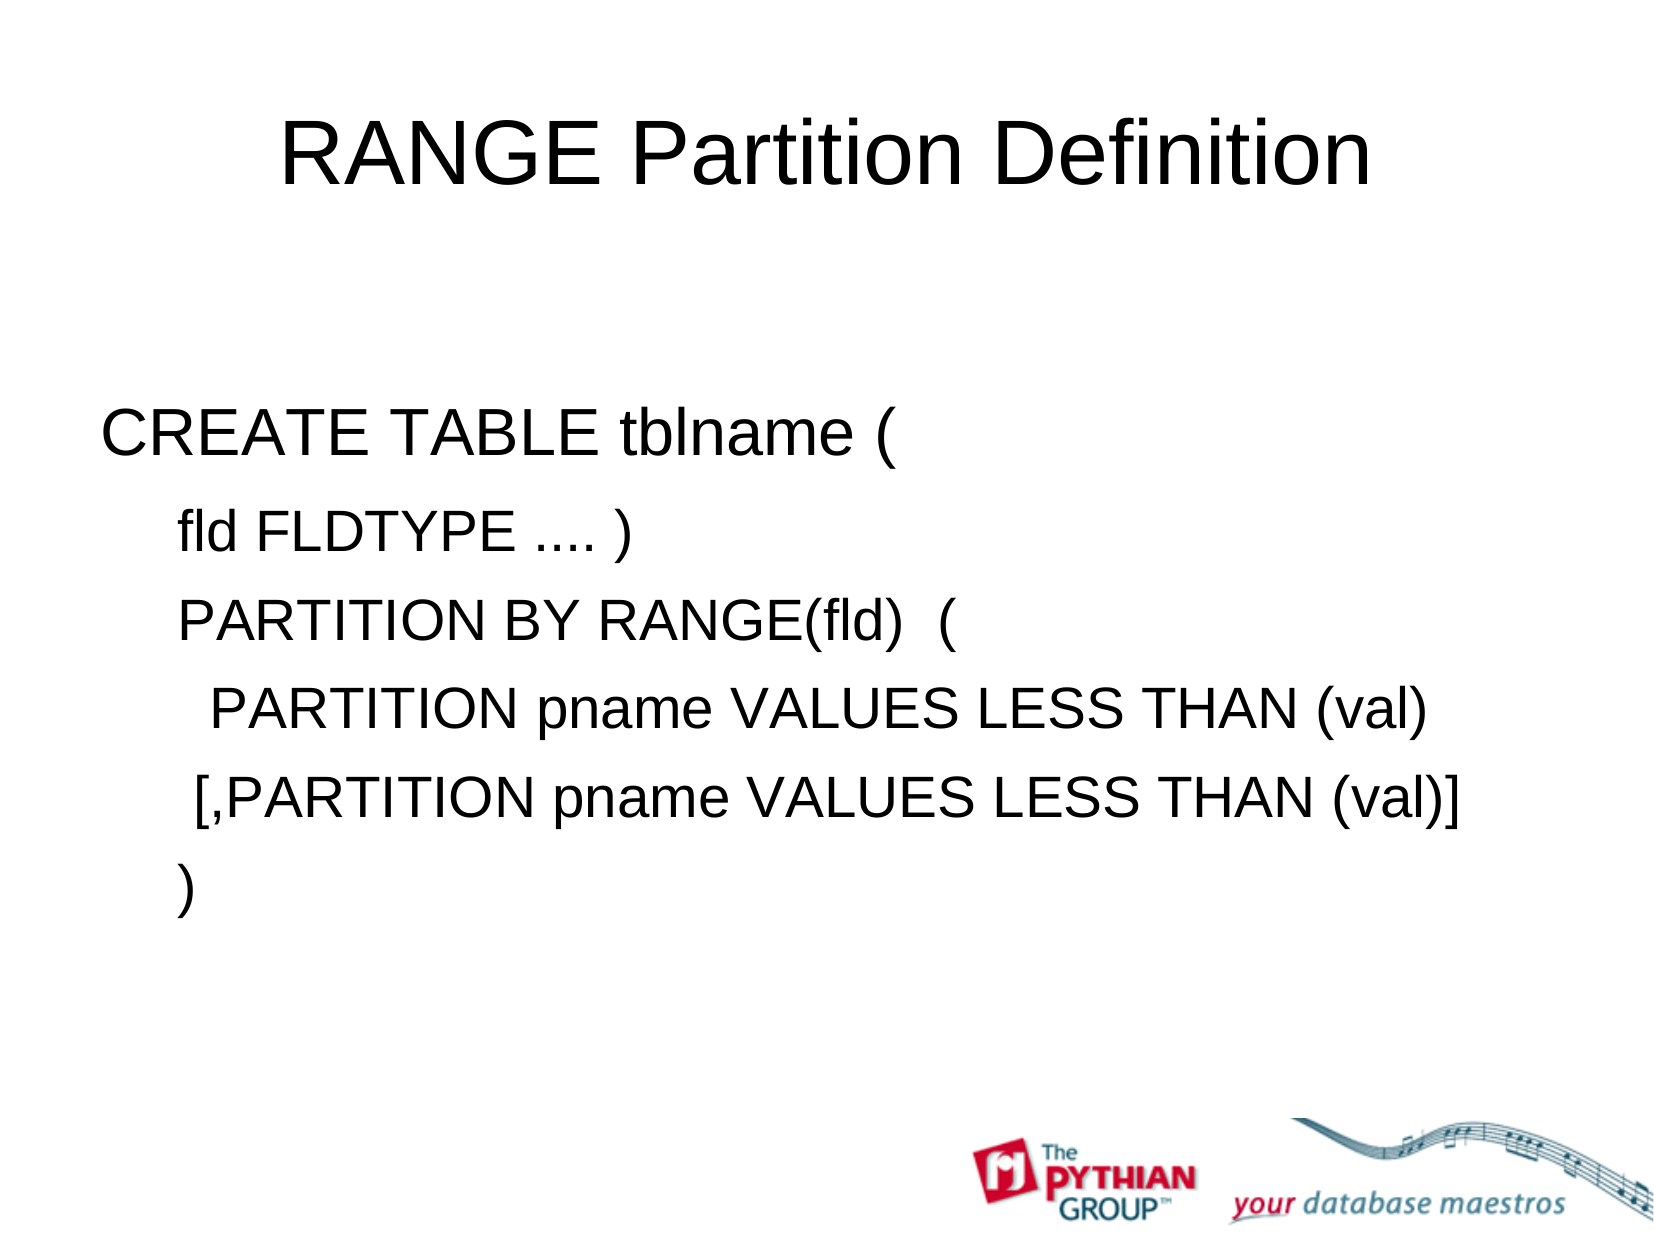

# RANGE Partition Definition
CREATE TABLE tblname (
fld FLDTYPE .... )
PARTITION BY RANGE(fld) (
 PARTITION pname VALUES LESS THAN (val)
 [,PARTITION pname VALUES LESS THAN (val)]
)